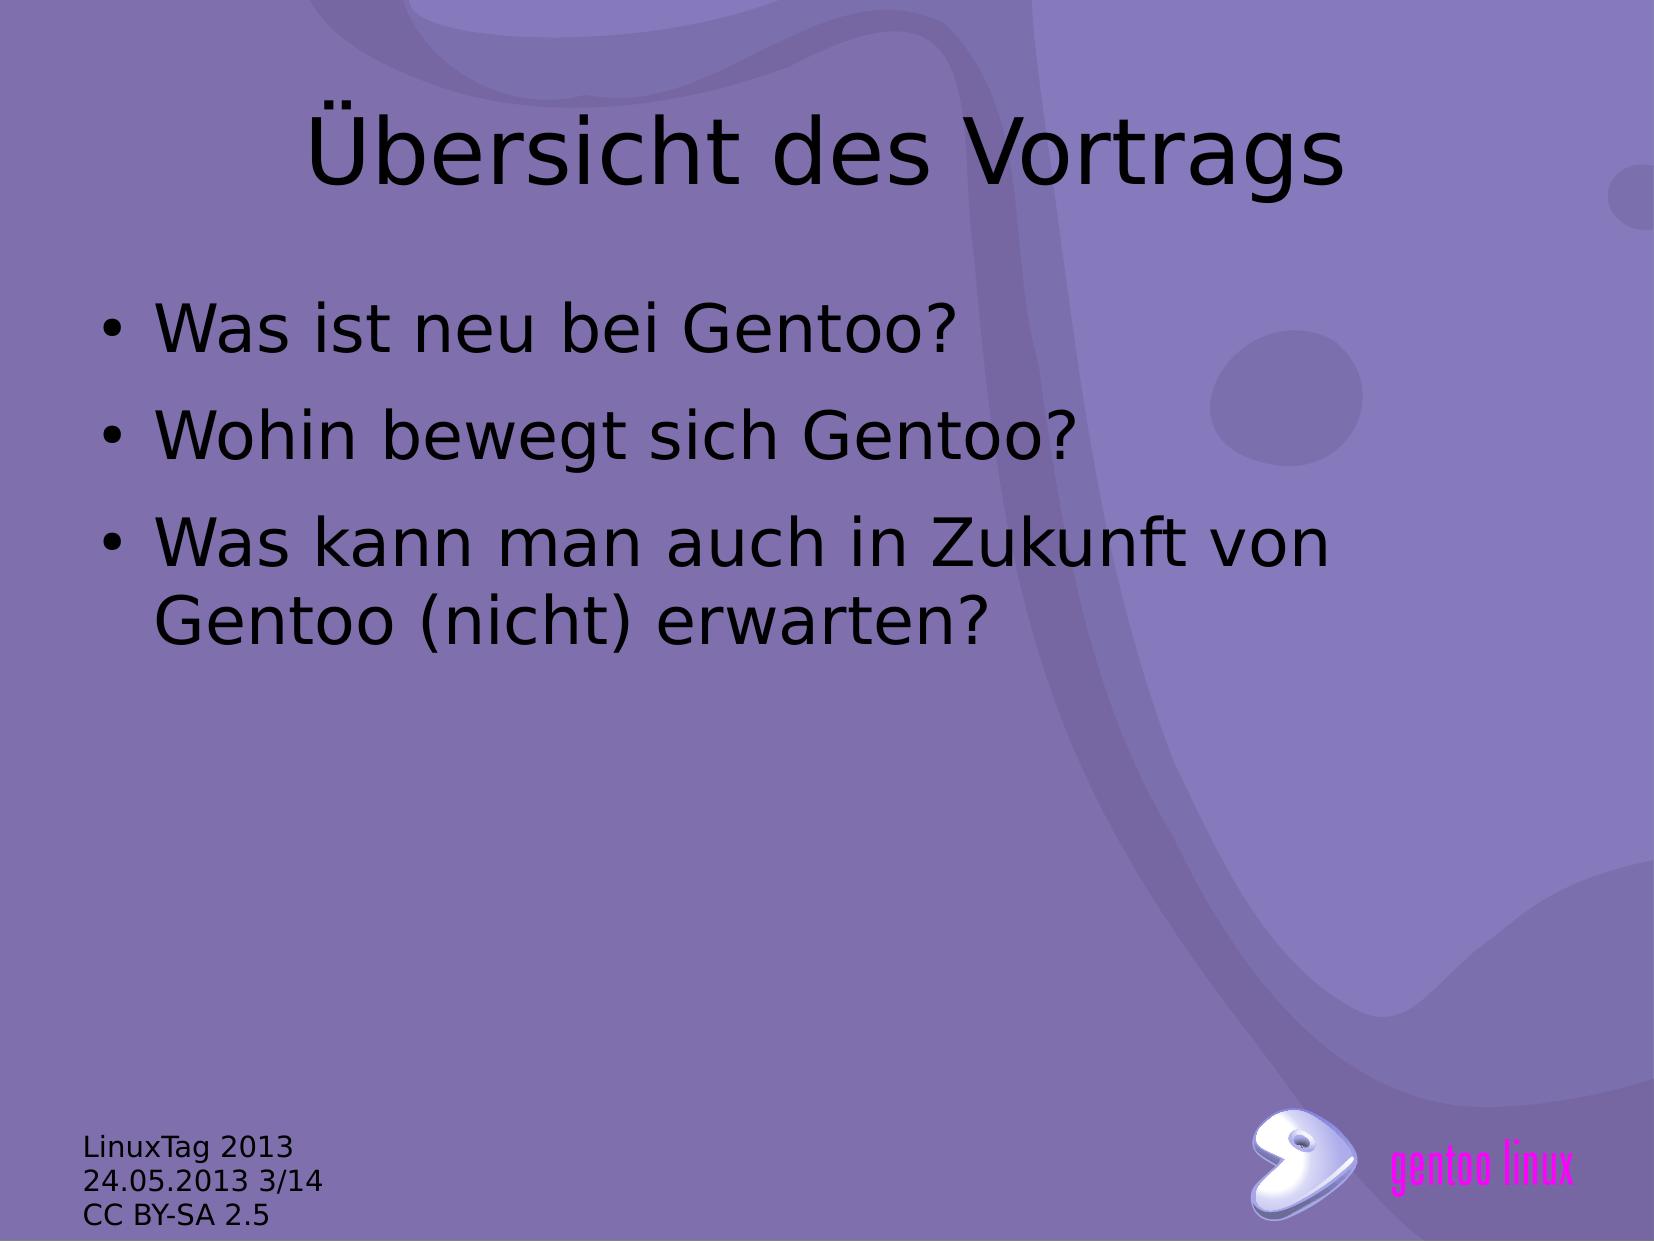

# Übersicht des Vortrags
Was ist neu bei Gentoo?
Wohin bewegt sich Gentoo?
Was kann man auch in Zukunft von Gentoo (nicht) erwarten?